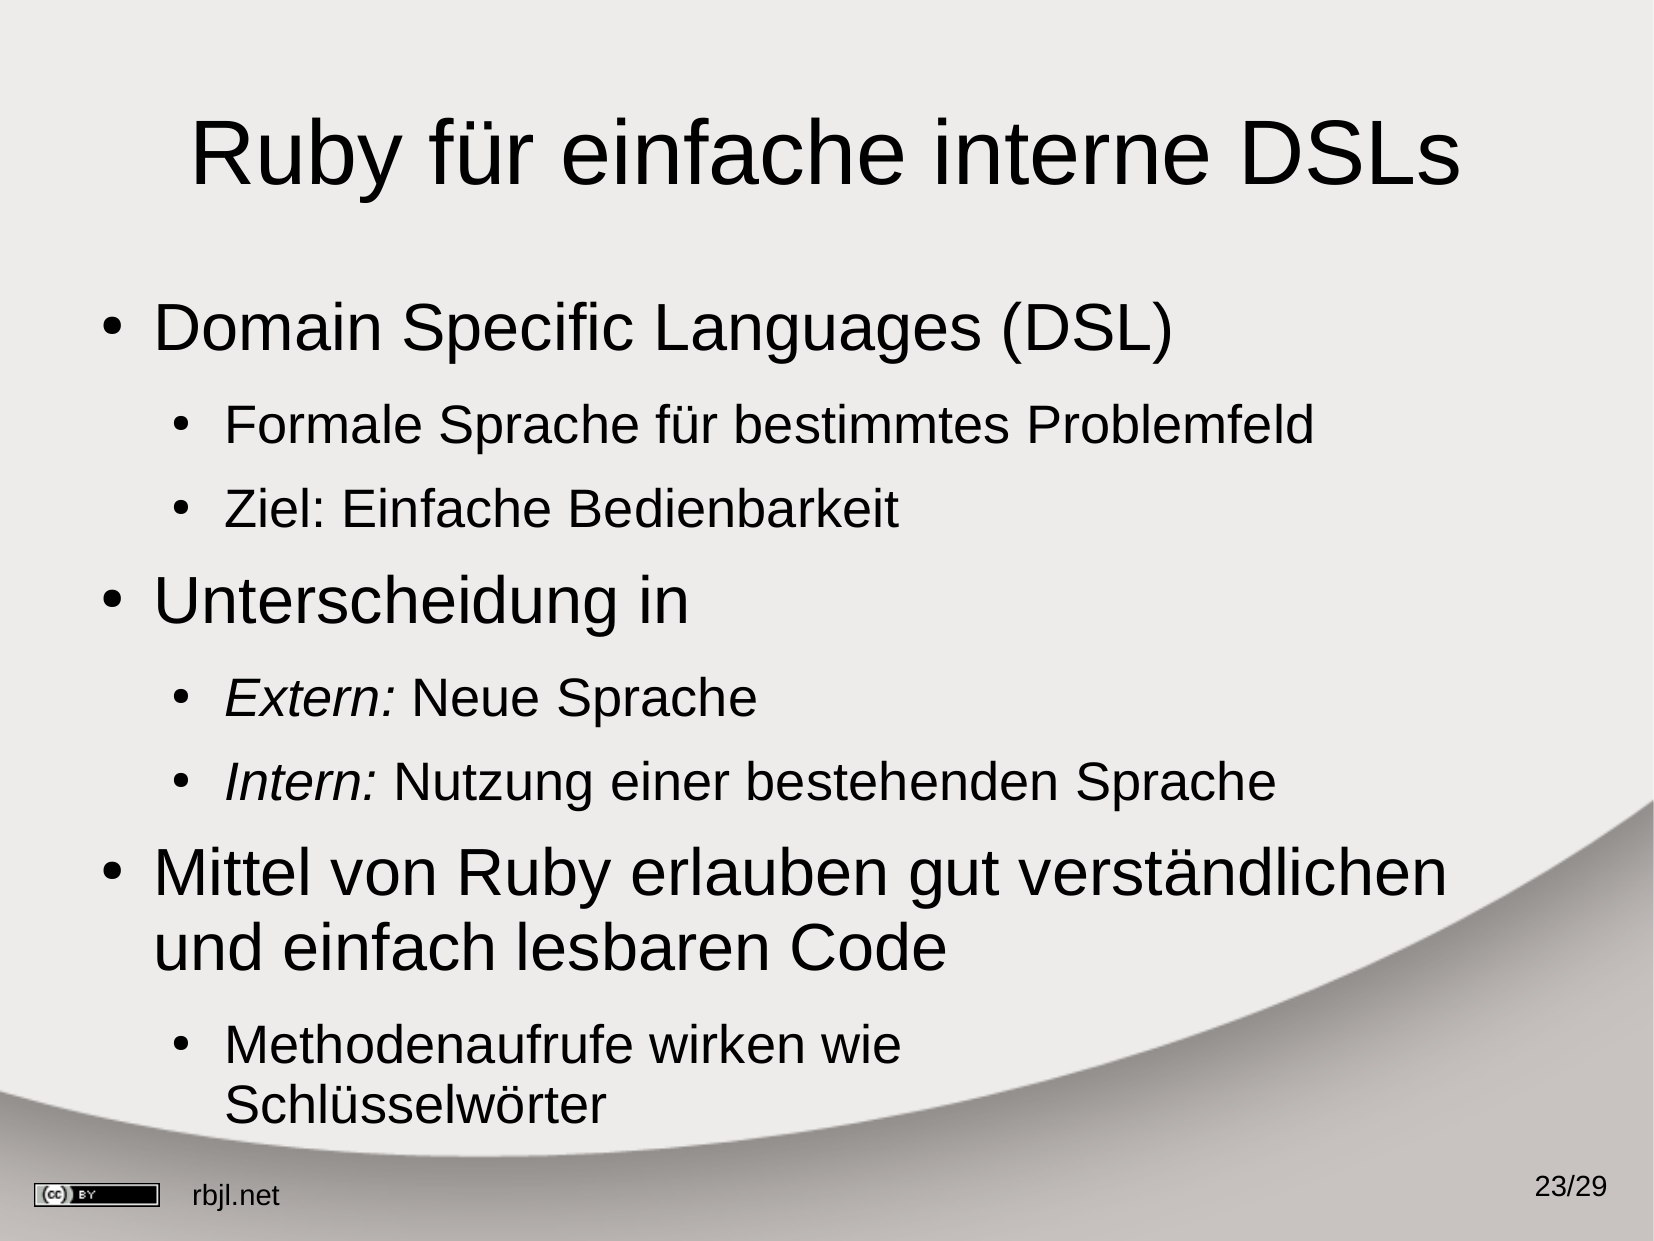

# Ruby für einfache interne DSLs
Domain Specific Languages (DSL)
Formale Sprache für bestimmtes Problemfeld
Ziel: Einfache Bedienbarkeit
Unterscheidung in
Extern: Neue Sprache
Intern: Nutzung einer bestehenden Sprache
Mittel von Ruby erlauben gut verständlichen und einfach lesbaren Code
Methodenaufrufe wirken wie
Schlüsselwörter
23